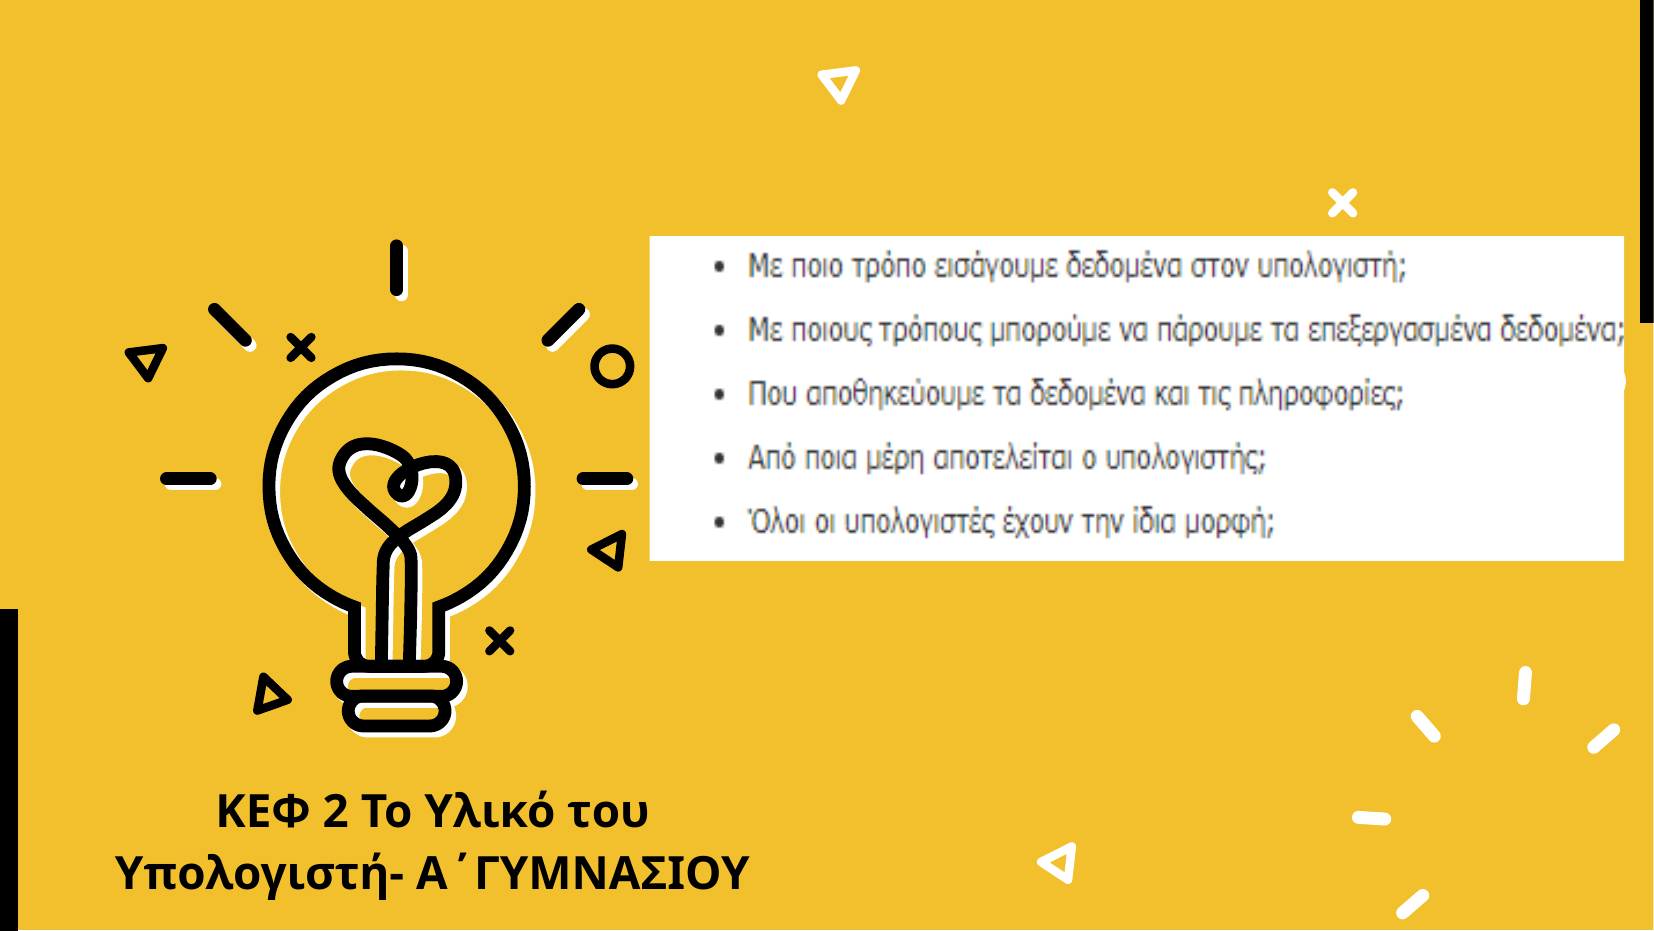

ΚΕΦ 2 Το Υλικό του Υπολογιστή- Α΄ΓΥΜΝΑΣΙΟΥ